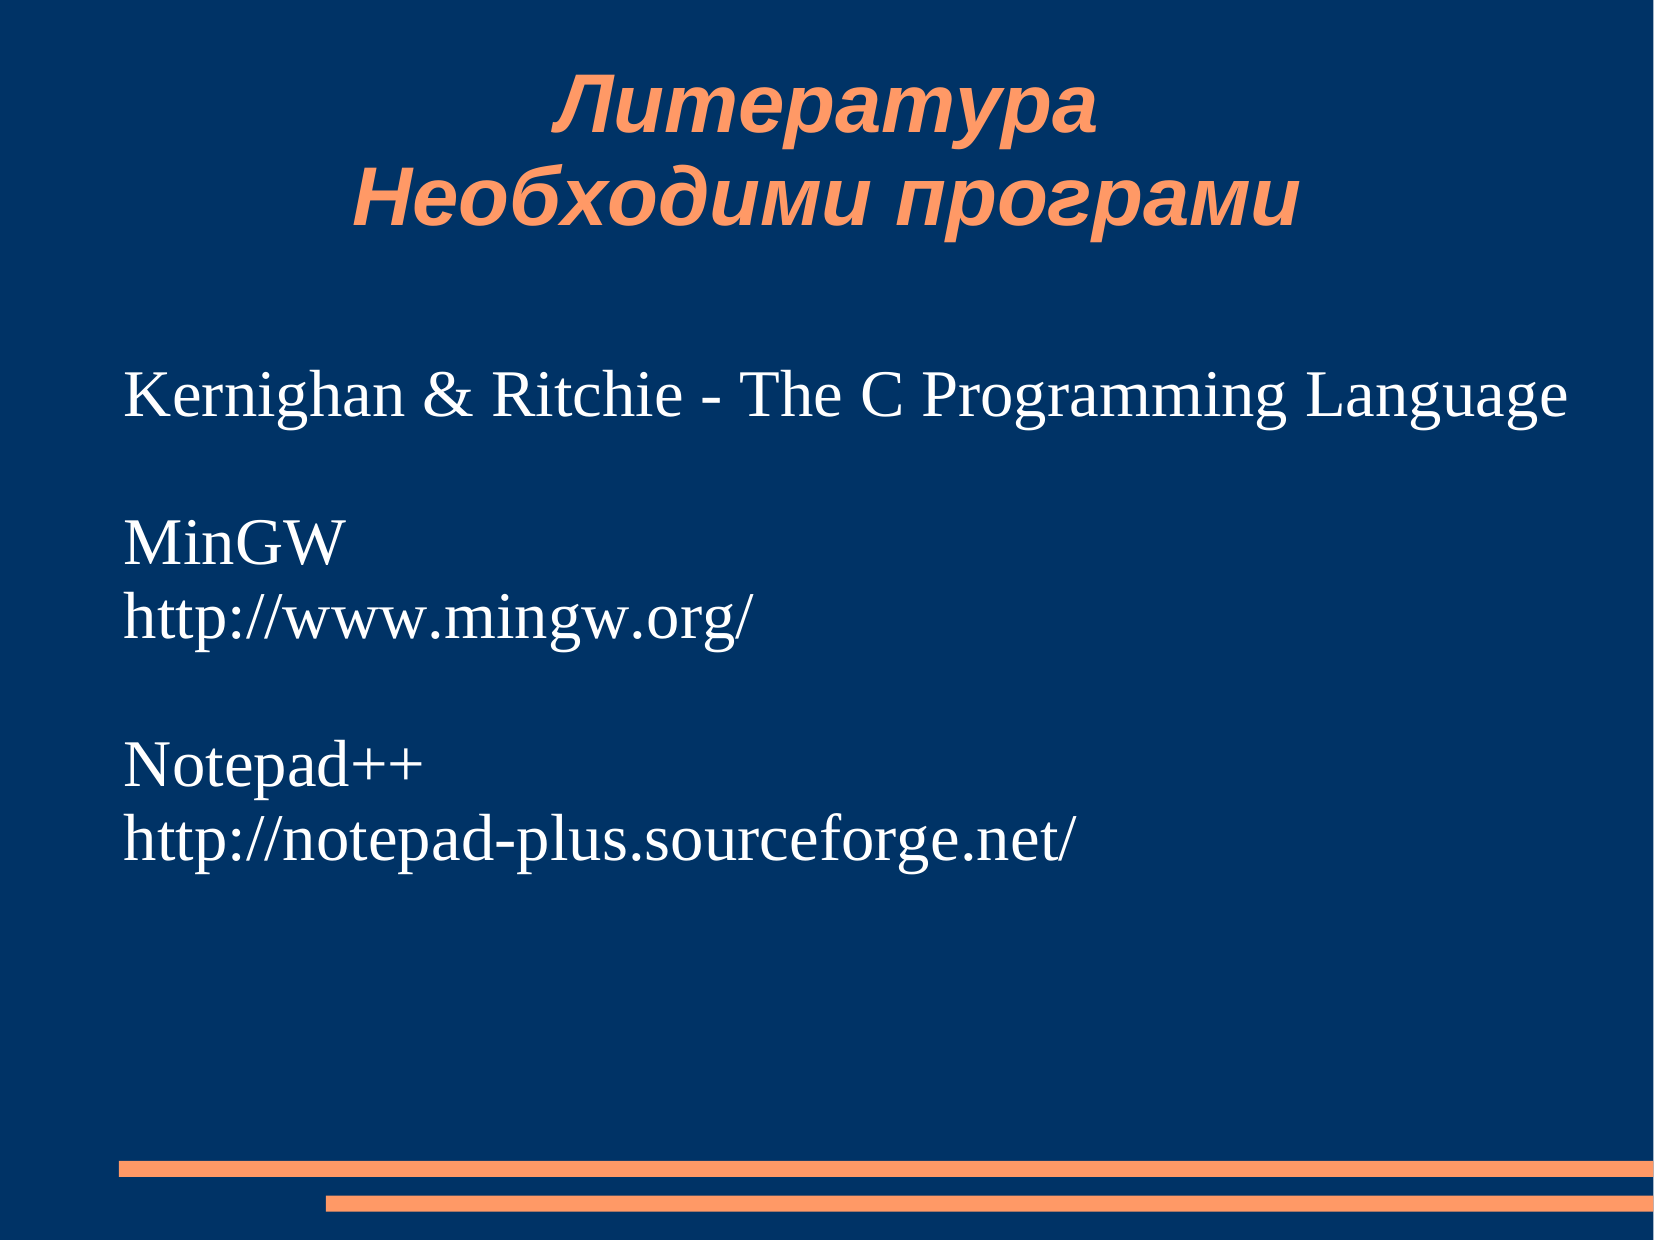

# Литература Необходими програми
Kernighan & Ritchie - The C Programming Language
MinGW
http://www.mingw.org/
Notepad++
http://notepad-plus.sourceforge.net/